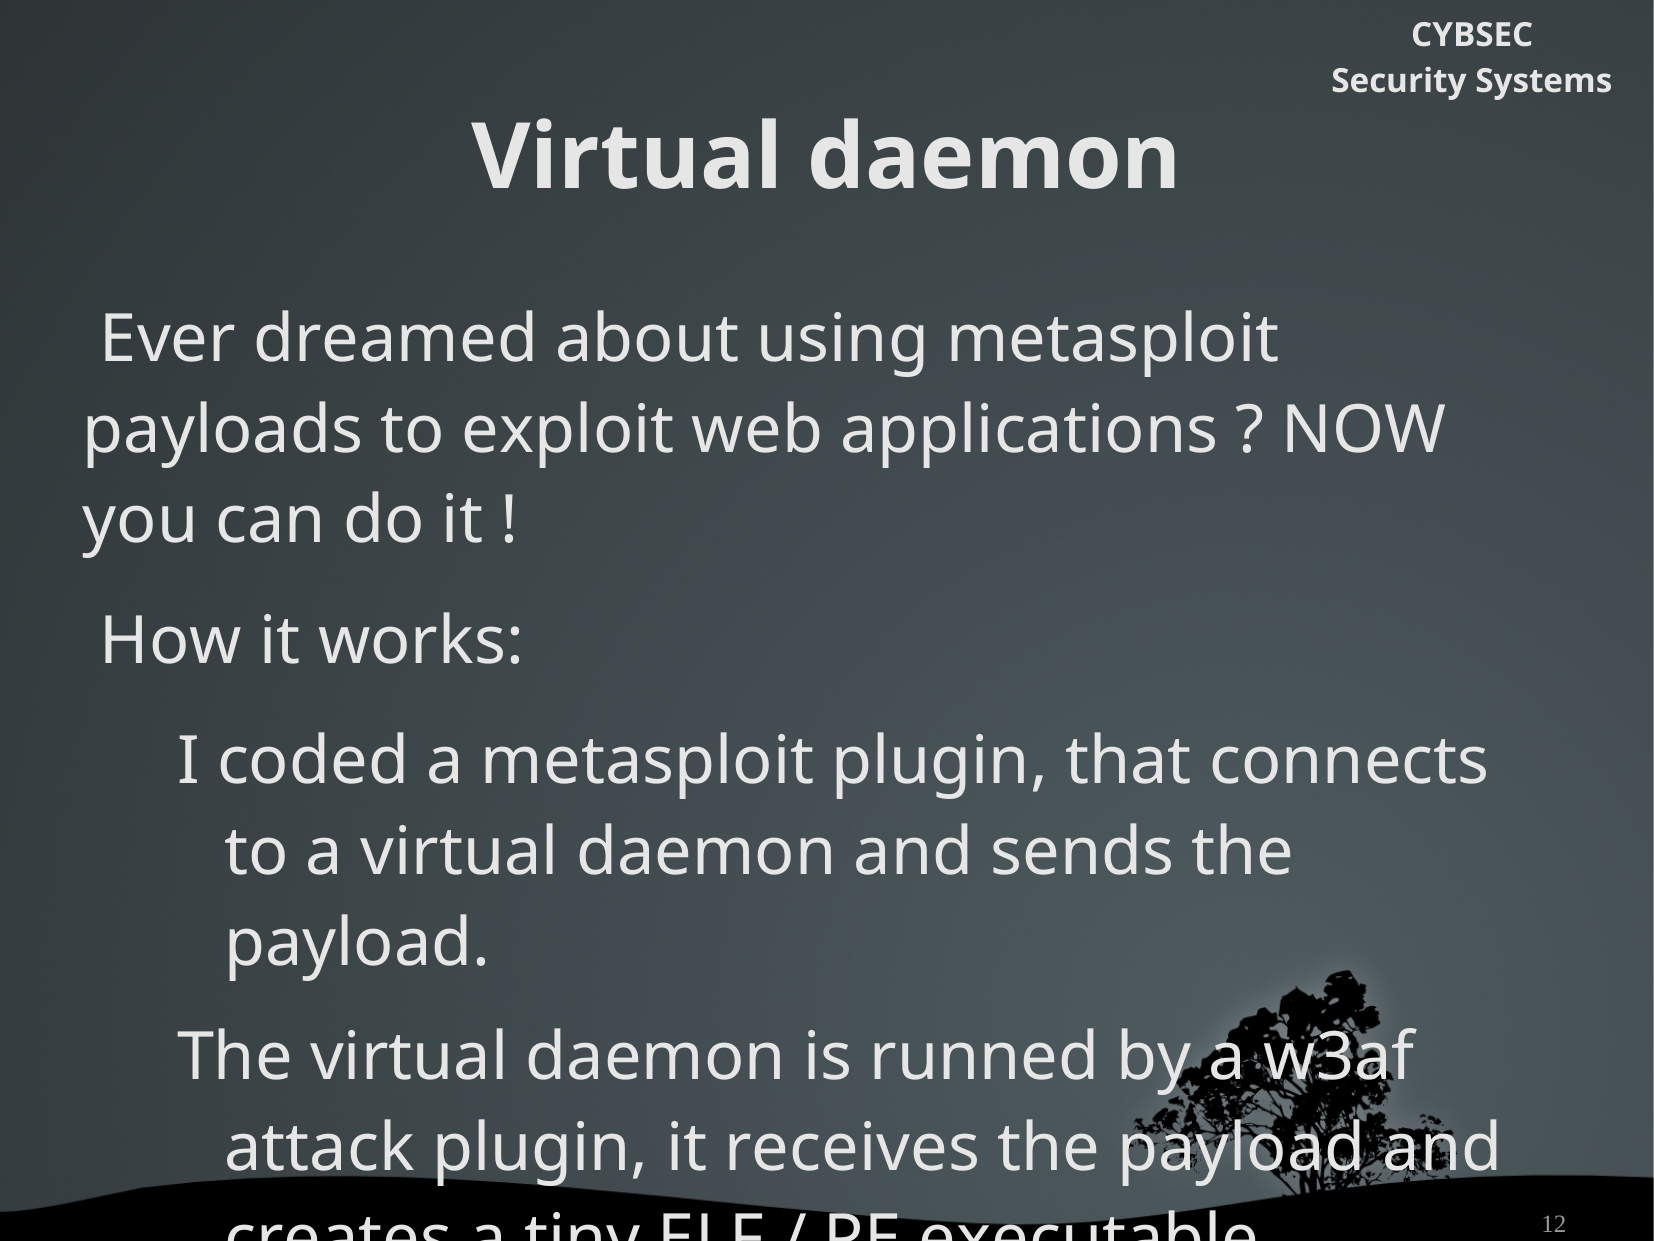

CYBSEC
Security Systems
# Virtual daemon
 Ever dreamed about using metasploit payloads to exploit web applications ? NOW you can do it !
 How it works:
I coded a metasploit plugin, that connects to a virtual daemon and sends the payload.
The virtual daemon is runned by a w3af attack plugin, it receives the payload and creates a tiny ELF / PE executable
12